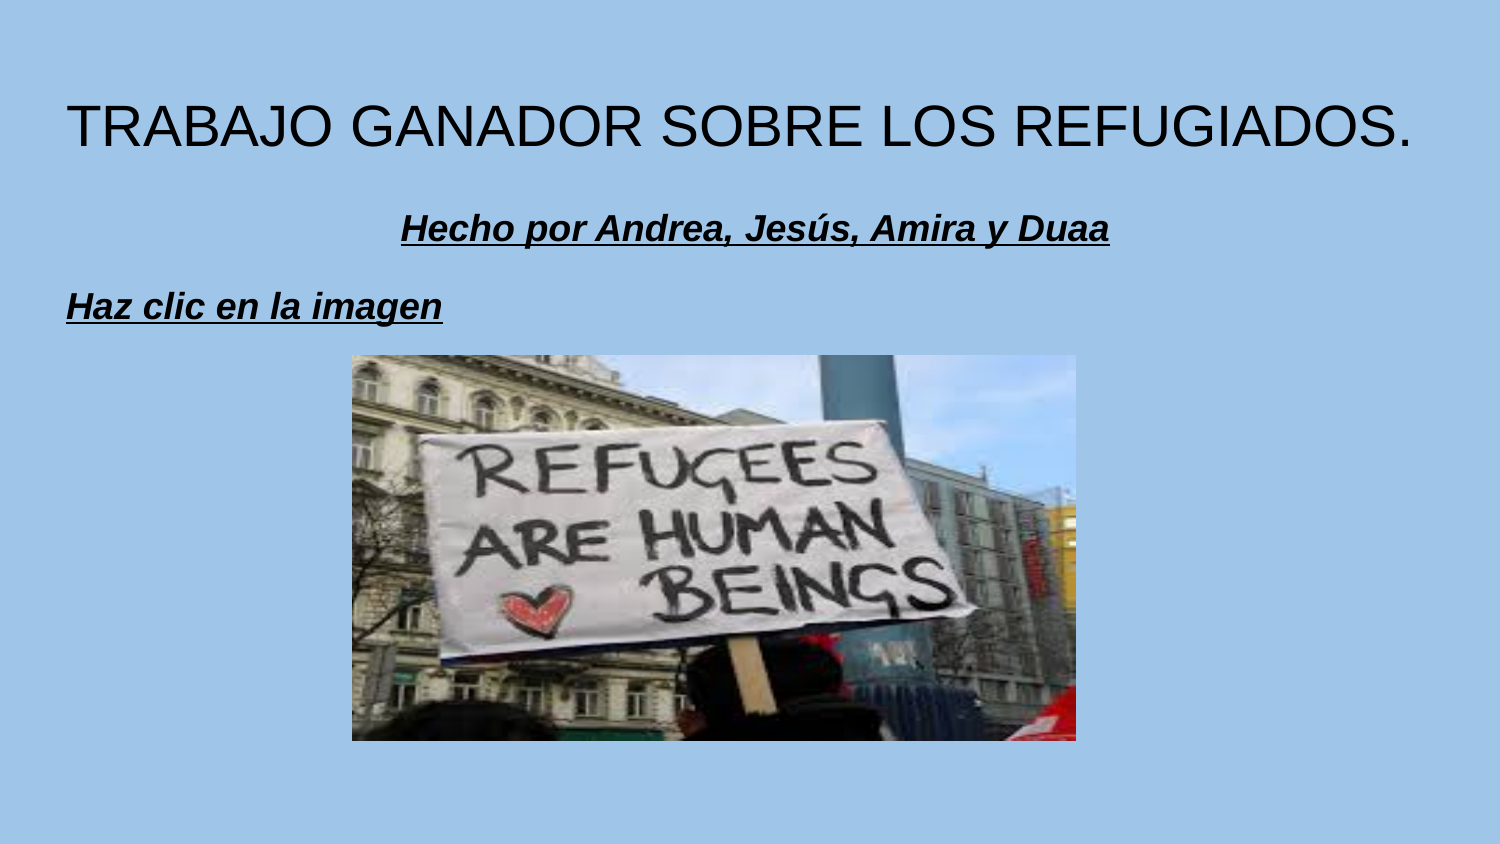

# TRABAJO GANADOR SOBRE LOS REFUGIADOS.
 Hecho por Andrea, Jesús, Amira y Duaa
Haz clic en la imagen